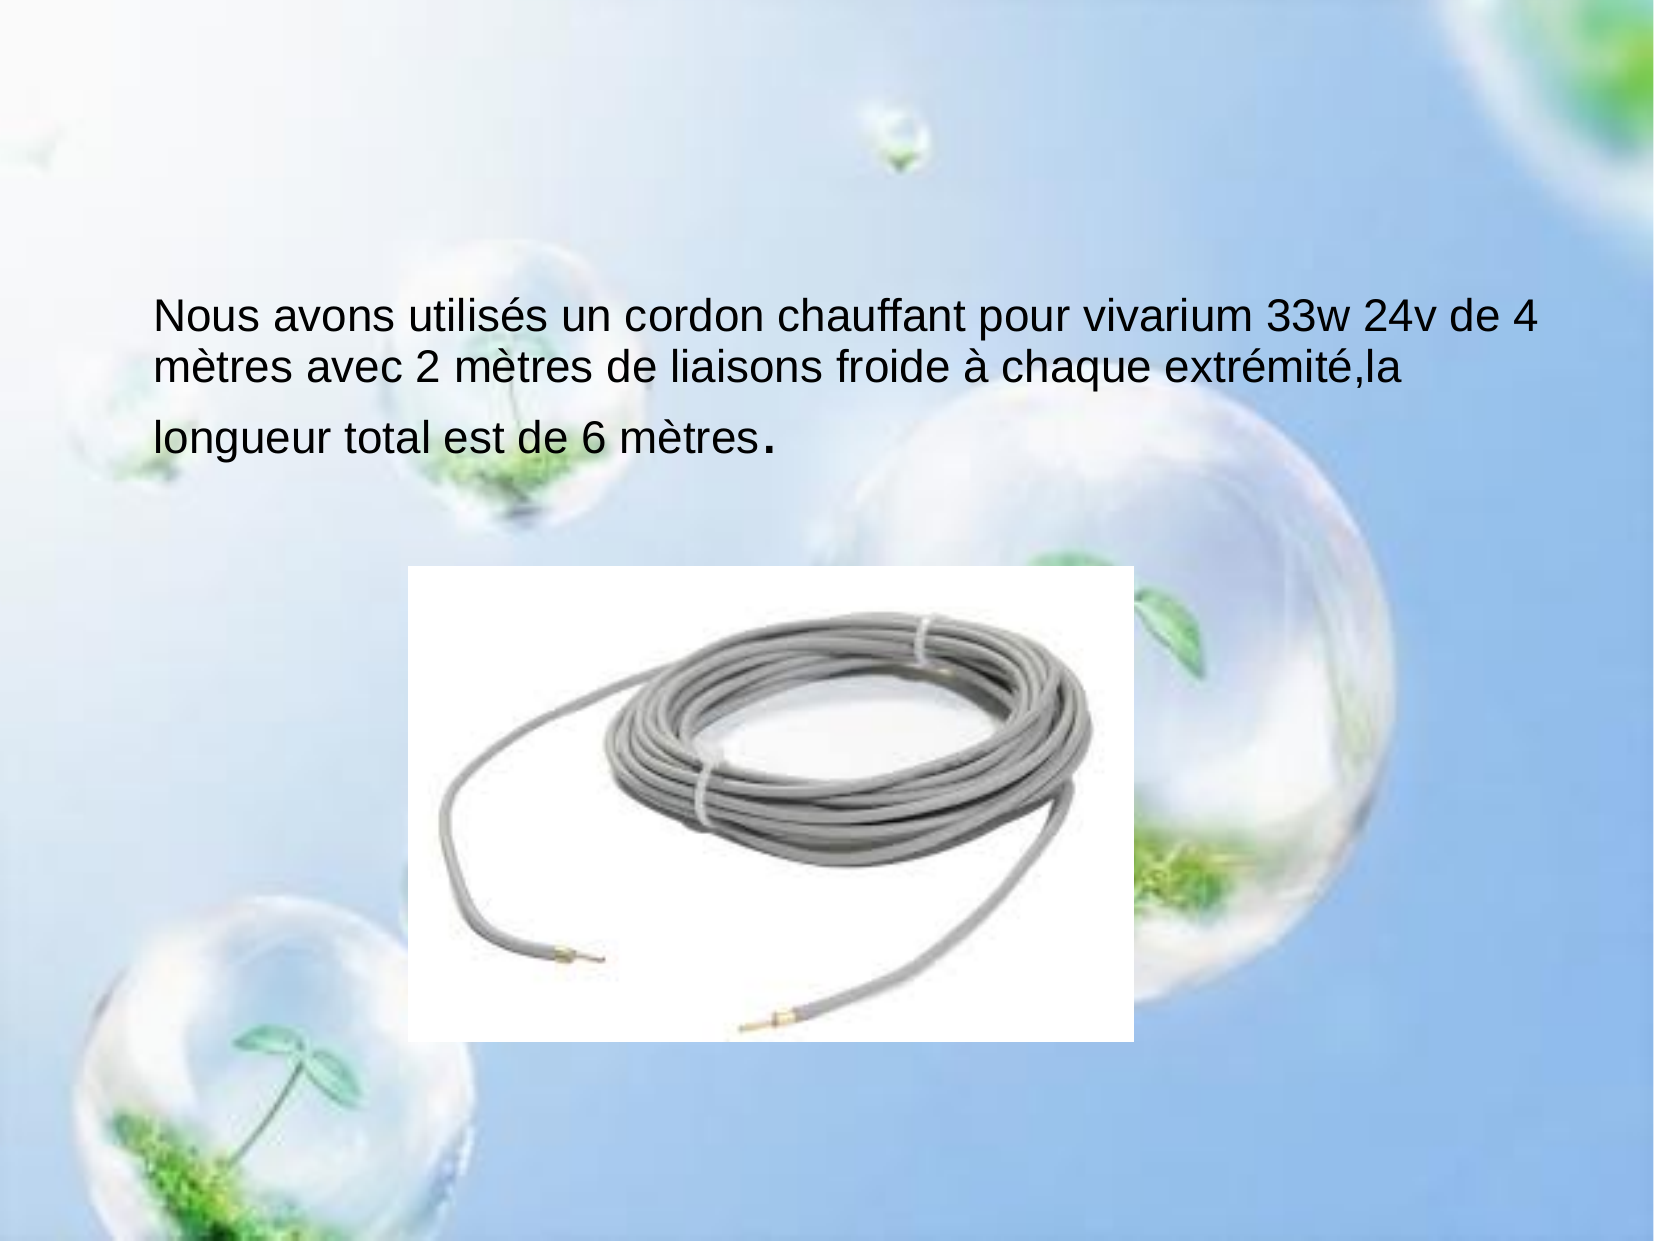

#
Nous avons utilisés un cordon chauffant pour vivarium 33w 24v de 4 mètres avec 2 mètres de liaisons froide à chaque extrémité,la longueur total est de 6 mètres.